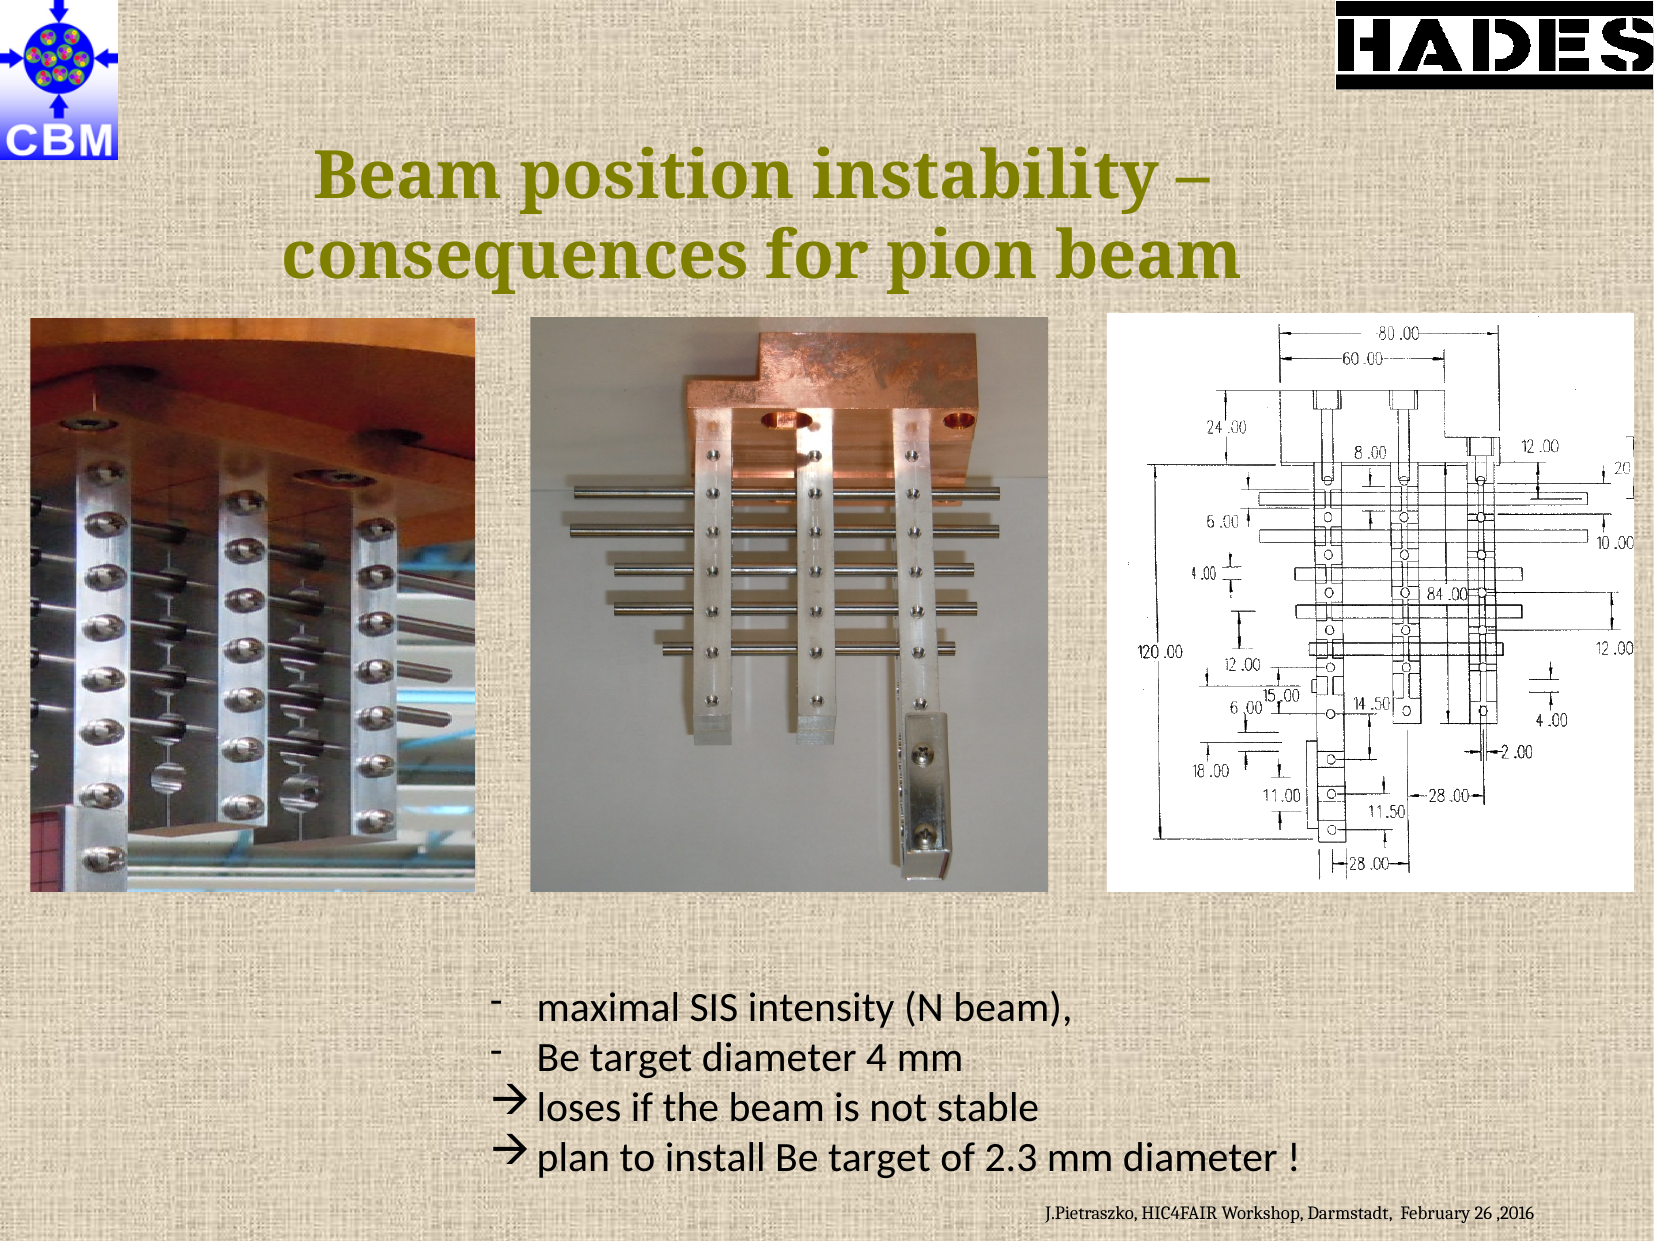

Beam position instability – consequences for pion beam
maximal SIS intensity (N beam),
Be target diameter 4 mm
loses if the beam is not stable
plan to install Be target of 2.3 mm diameter !